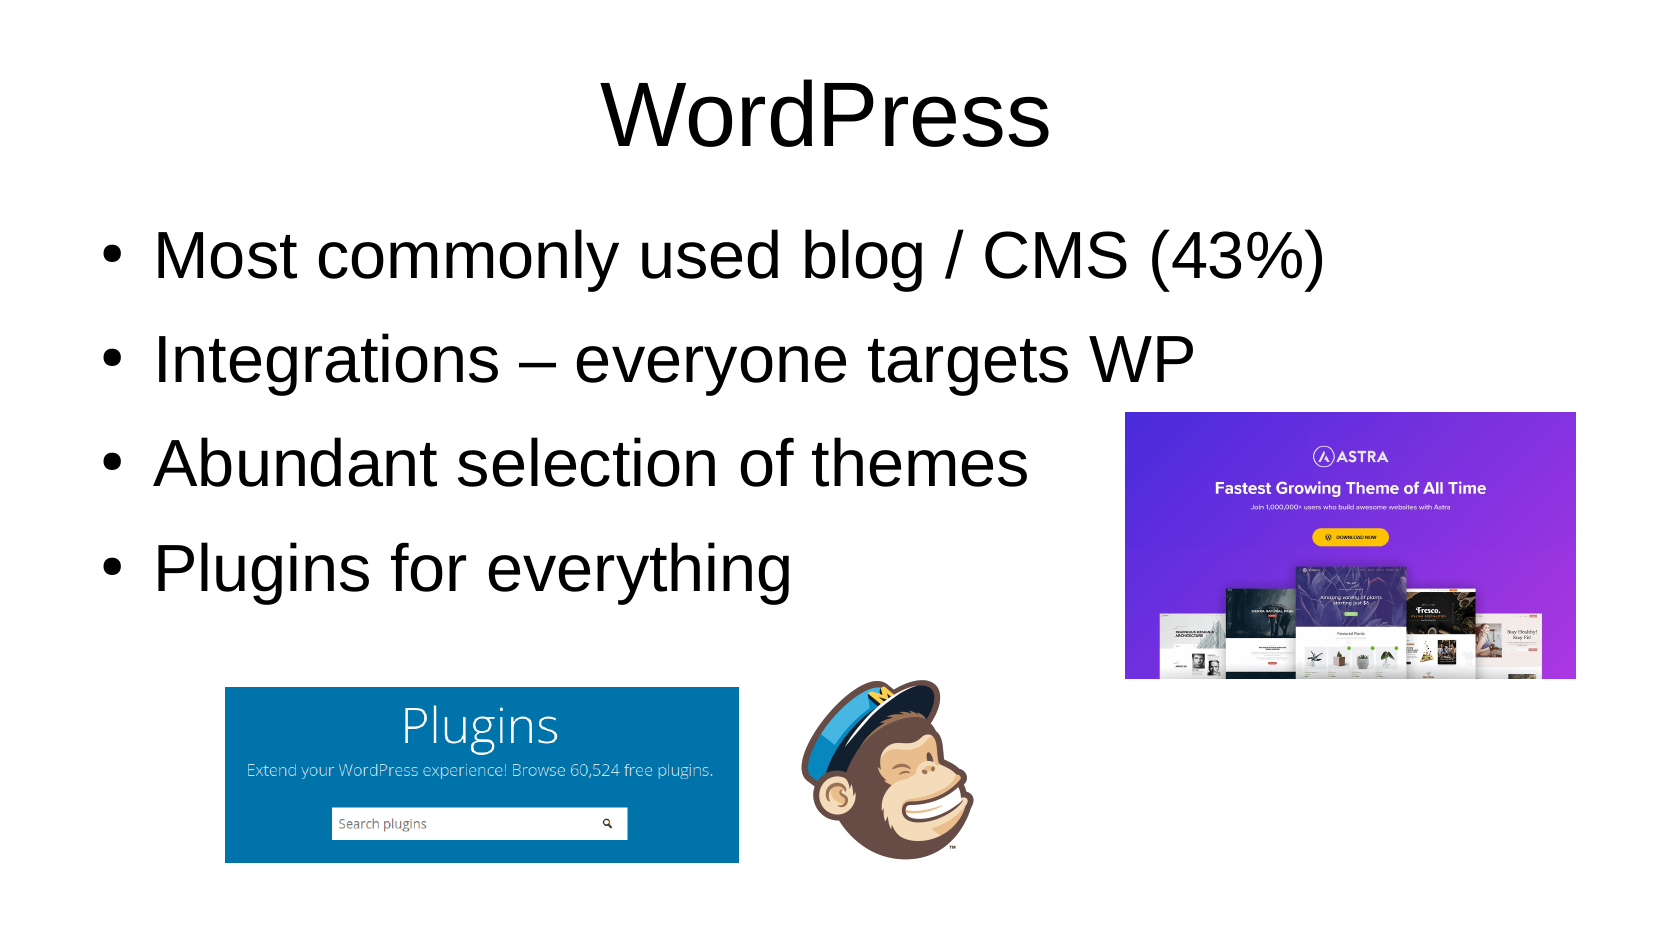

# WordPress
Most commonly used blog / CMS (43%)
Integrations – everyone targets WP
Abundant selection of themes
Plugins for everything